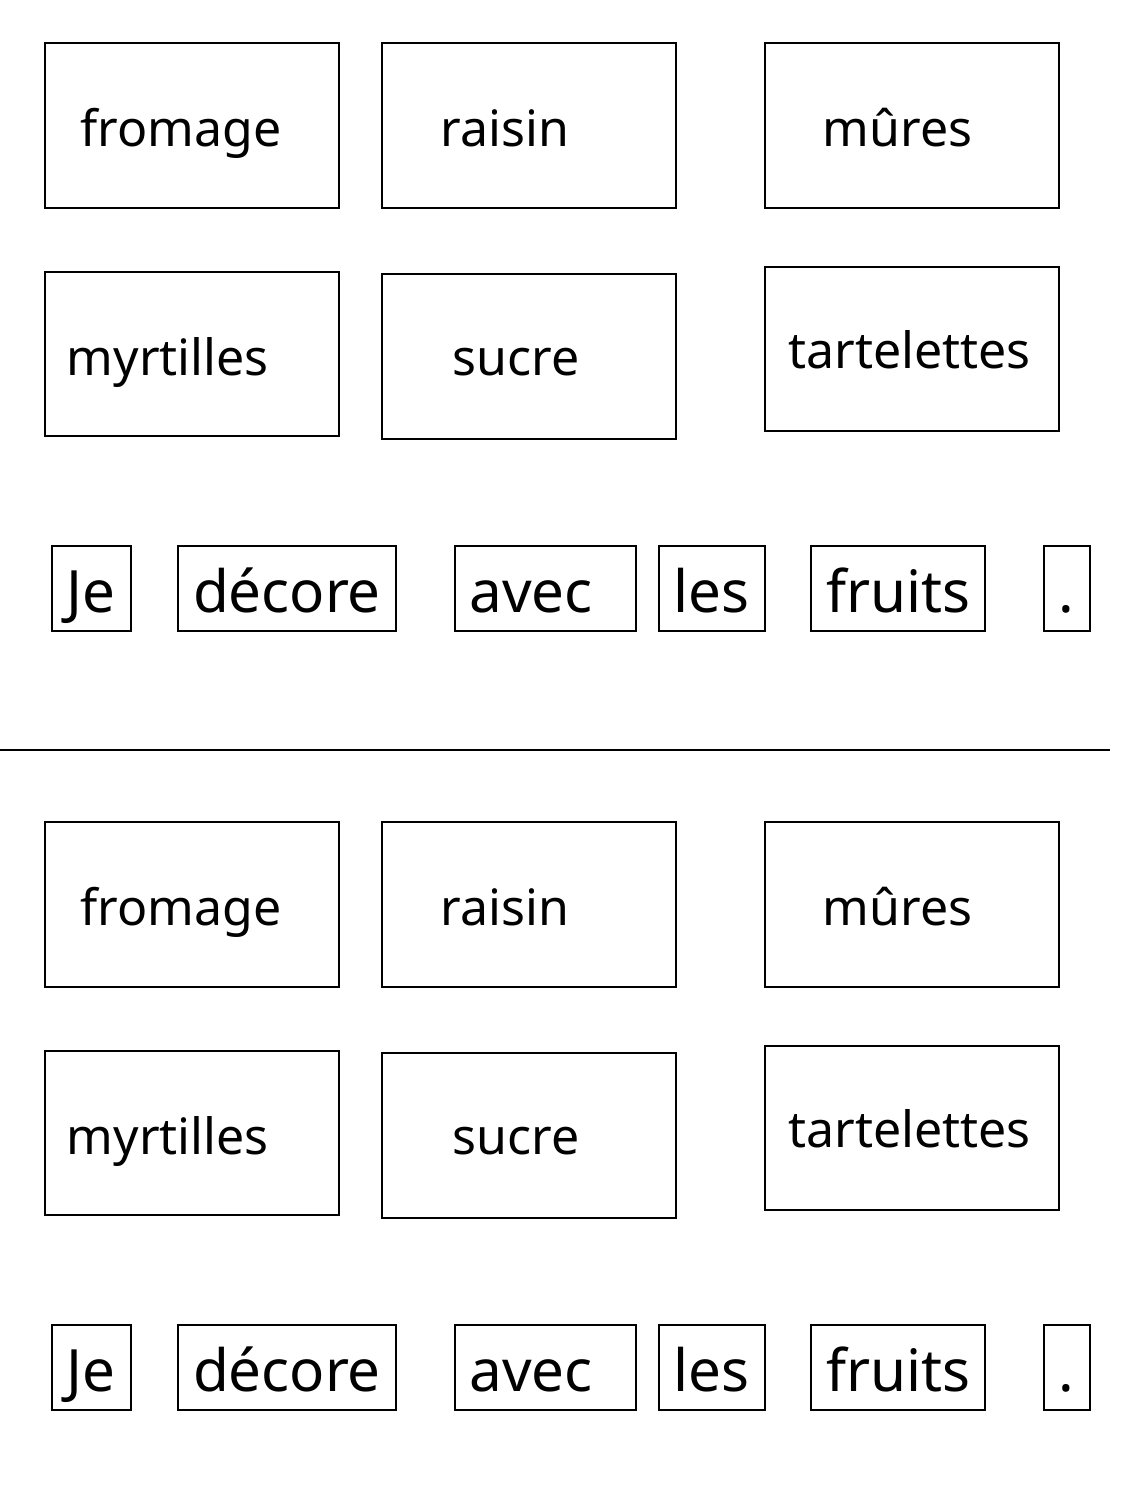

fromage
raisin
mûres
tartelettes
myrtilles
sucre
Je
décore
avec
les
fruits
.
fromage
raisin
mûres
tartelettes
myrtilles
sucre
Je
décore
avec
les
fruits
.